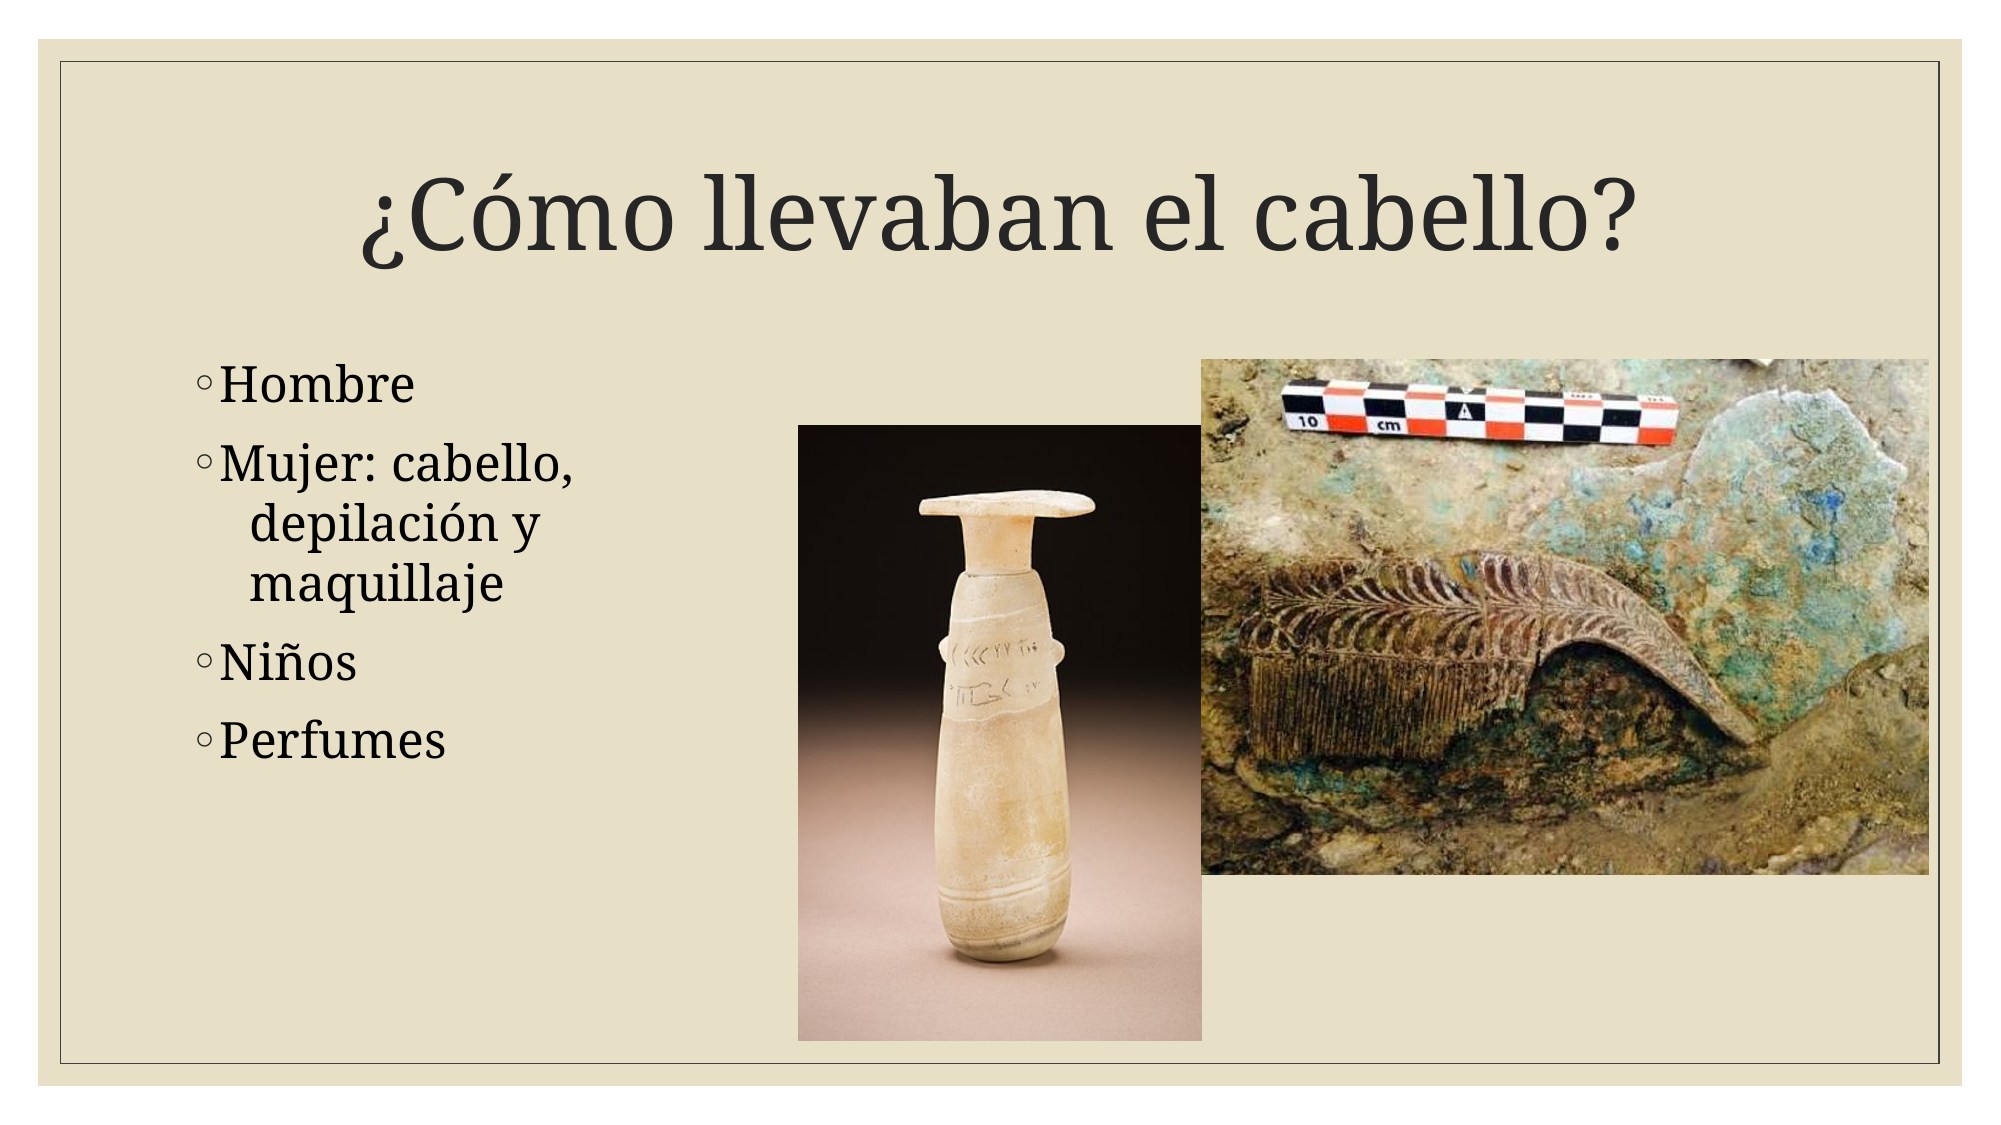

# ¿Cómo llevaban el cabello?
Hombre
Mujer: cabello, depilación y maquillaje
Niños
Perfumes